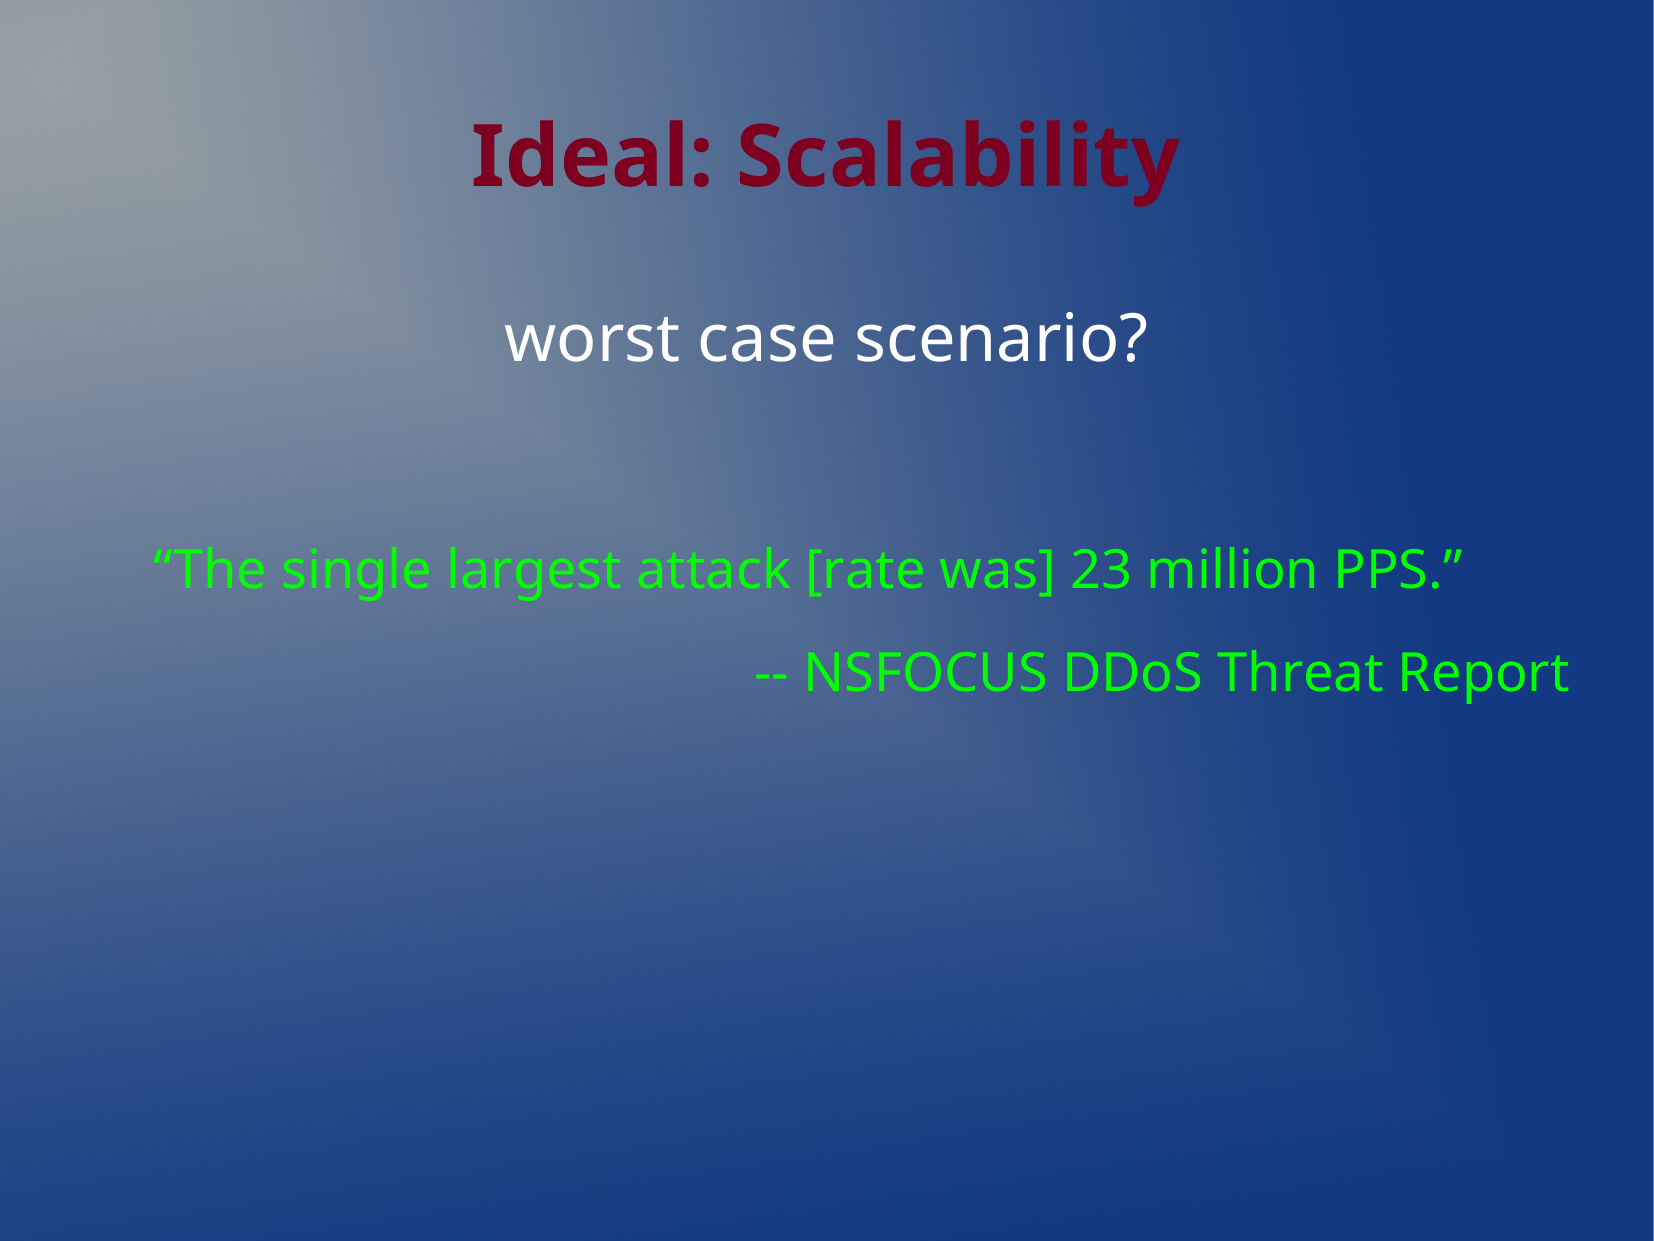

# Ideal: Scalability
worst case scenario?
“The single largest attack [rate was] 23 million PPS.”
-- NSFOCUS DDoS Threat Report